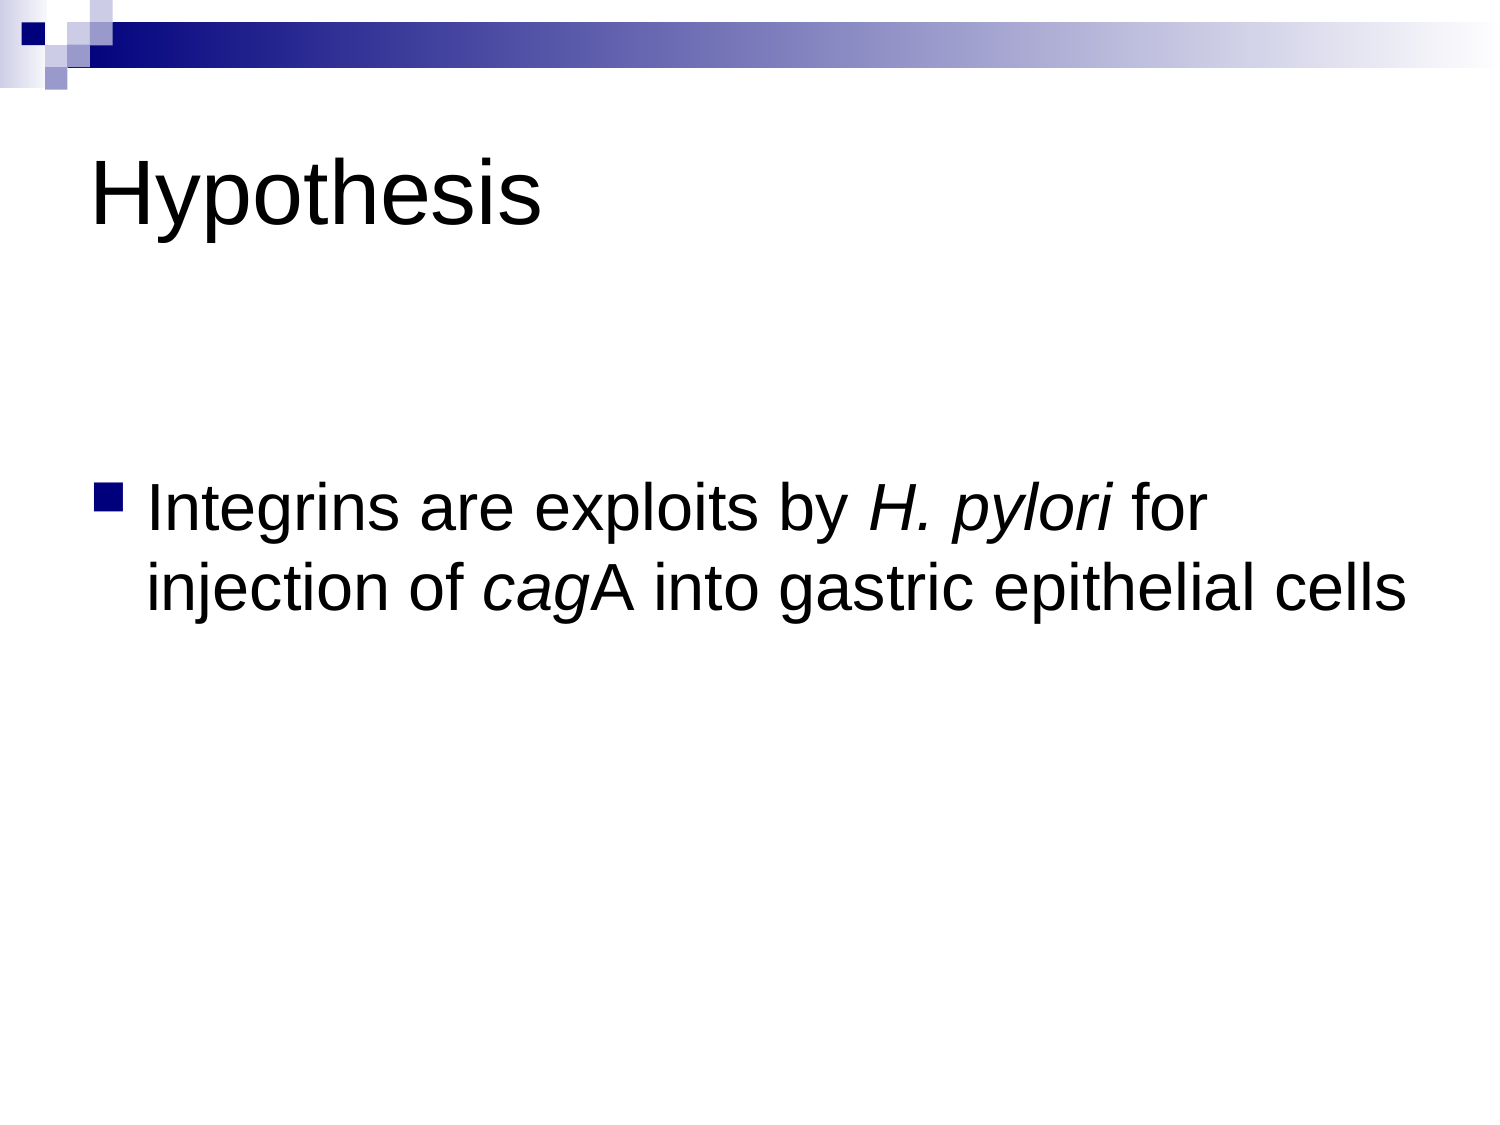

# Hypothesis
Integrins are exploits by H. pylori for injection of cagA into gastric epithelial cells